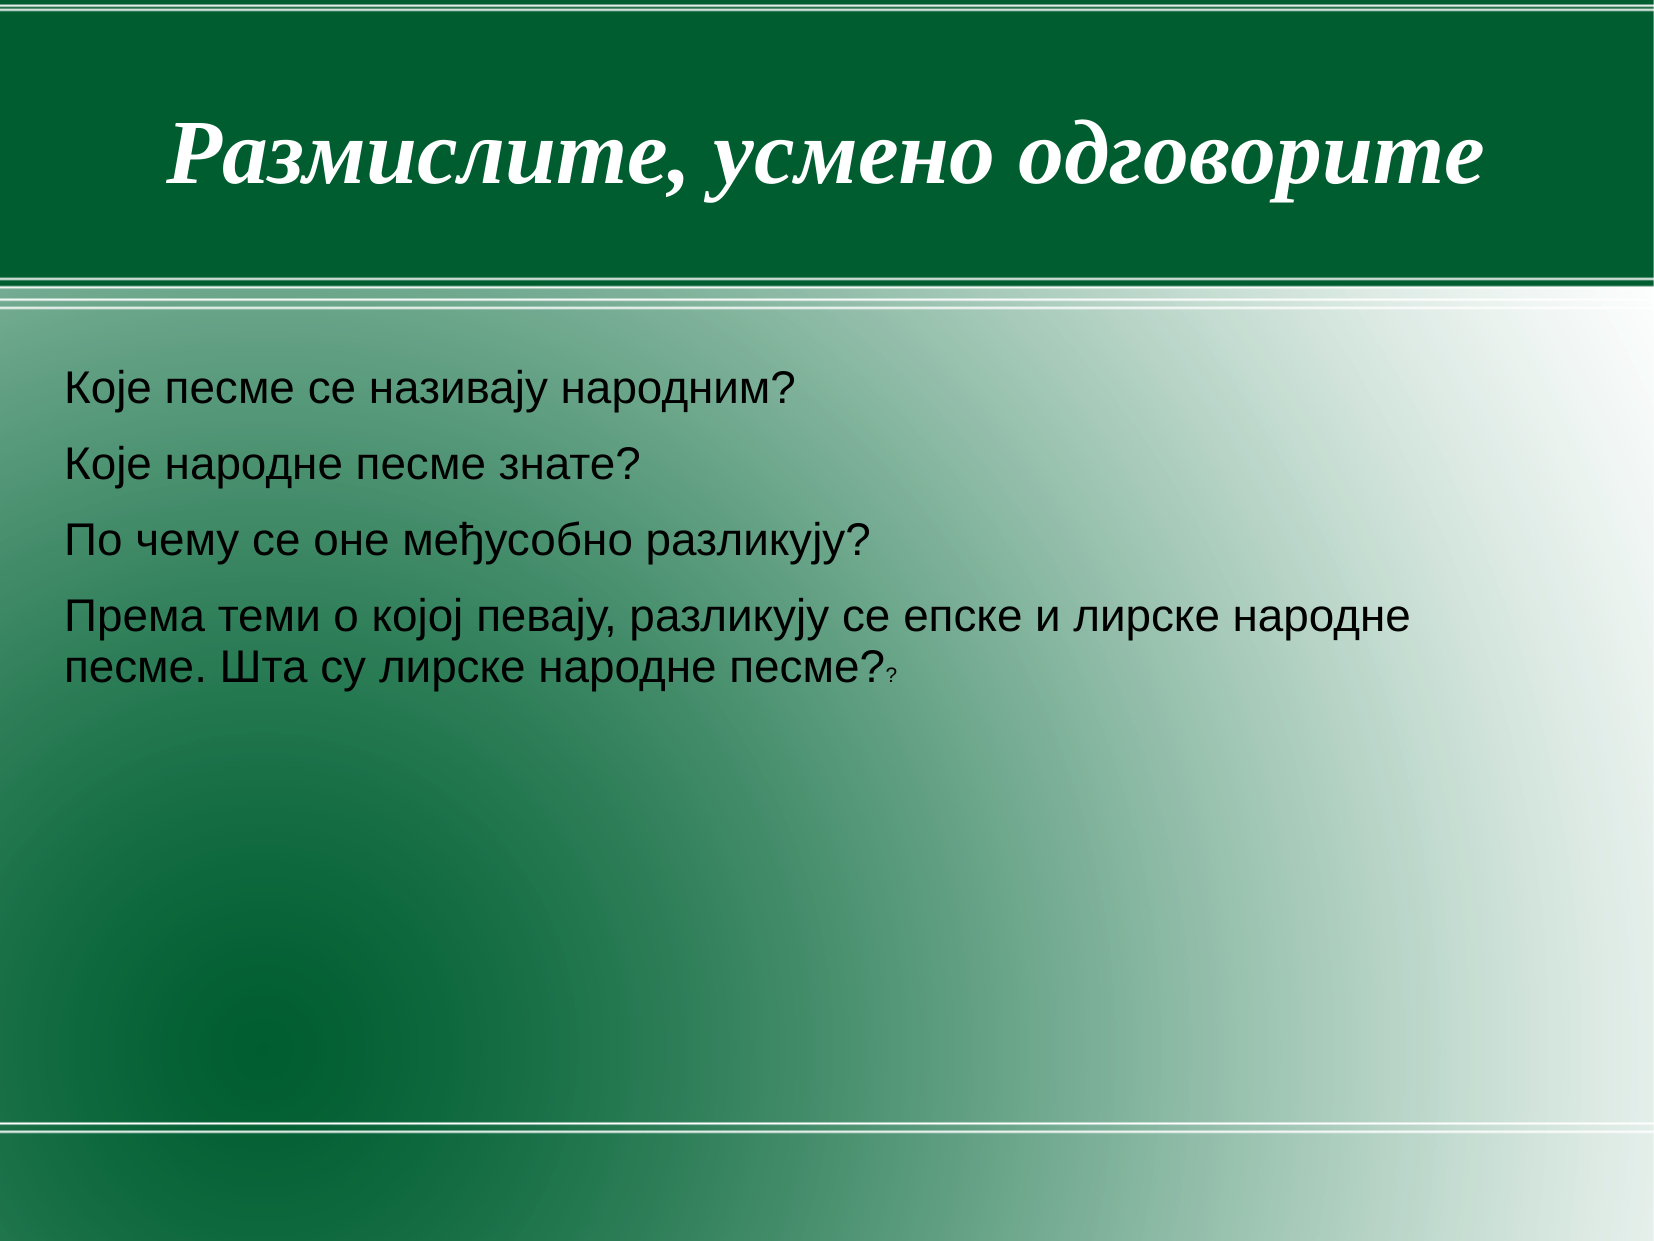

# Размислите, усмено одговорите
Које песме се називају народним?
Које народне песме знате?
По чему се оне међусобно разликују?
Према теми о којој певају, разликују се епске и лирске народне песме. Шта су лирске народне песме??